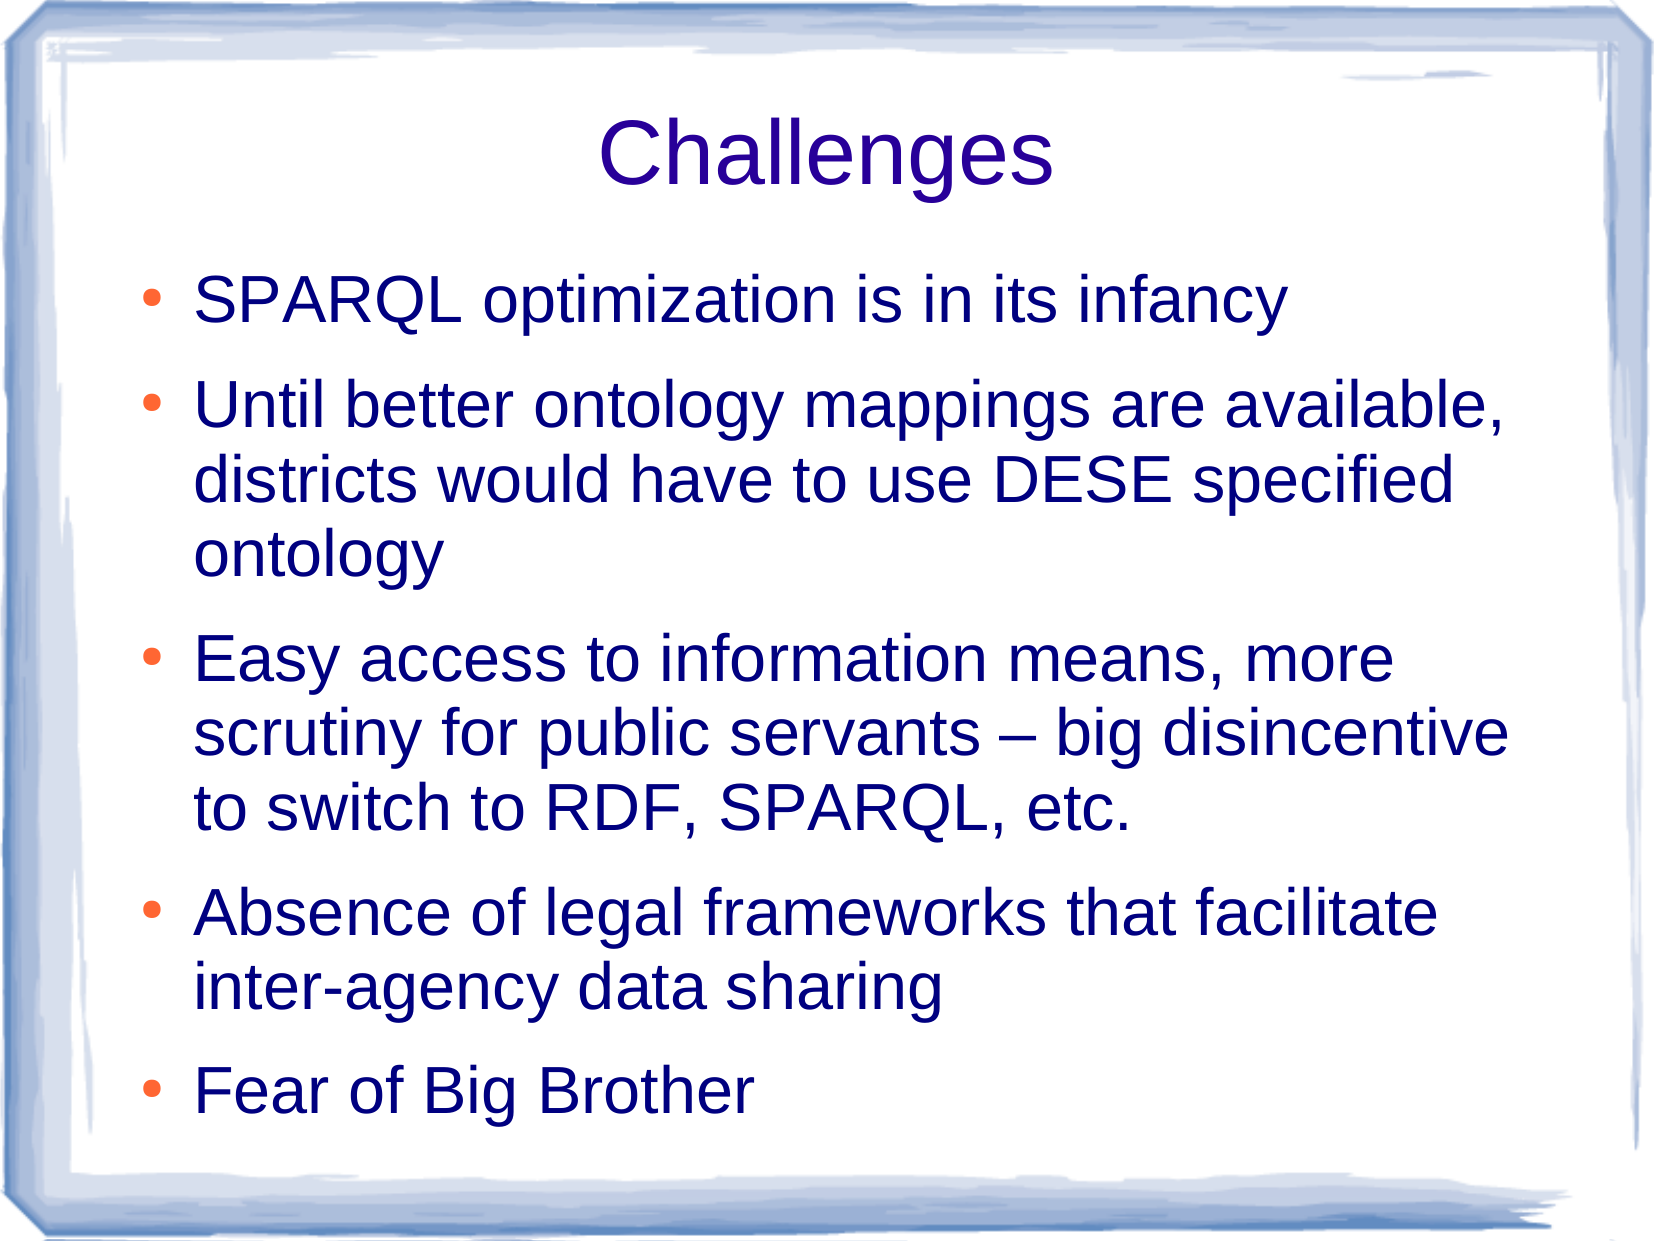

# Challenges
SPARQL optimization is in its infancy
Until better ontology mappings are available, districts would have to use DESE specified ontology
Easy access to information means, more scrutiny for public servants – big disincentive to switch to RDF, SPARQL, etc.
Absence of legal frameworks that facilitate inter-agency data sharing
Fear of Big Brother